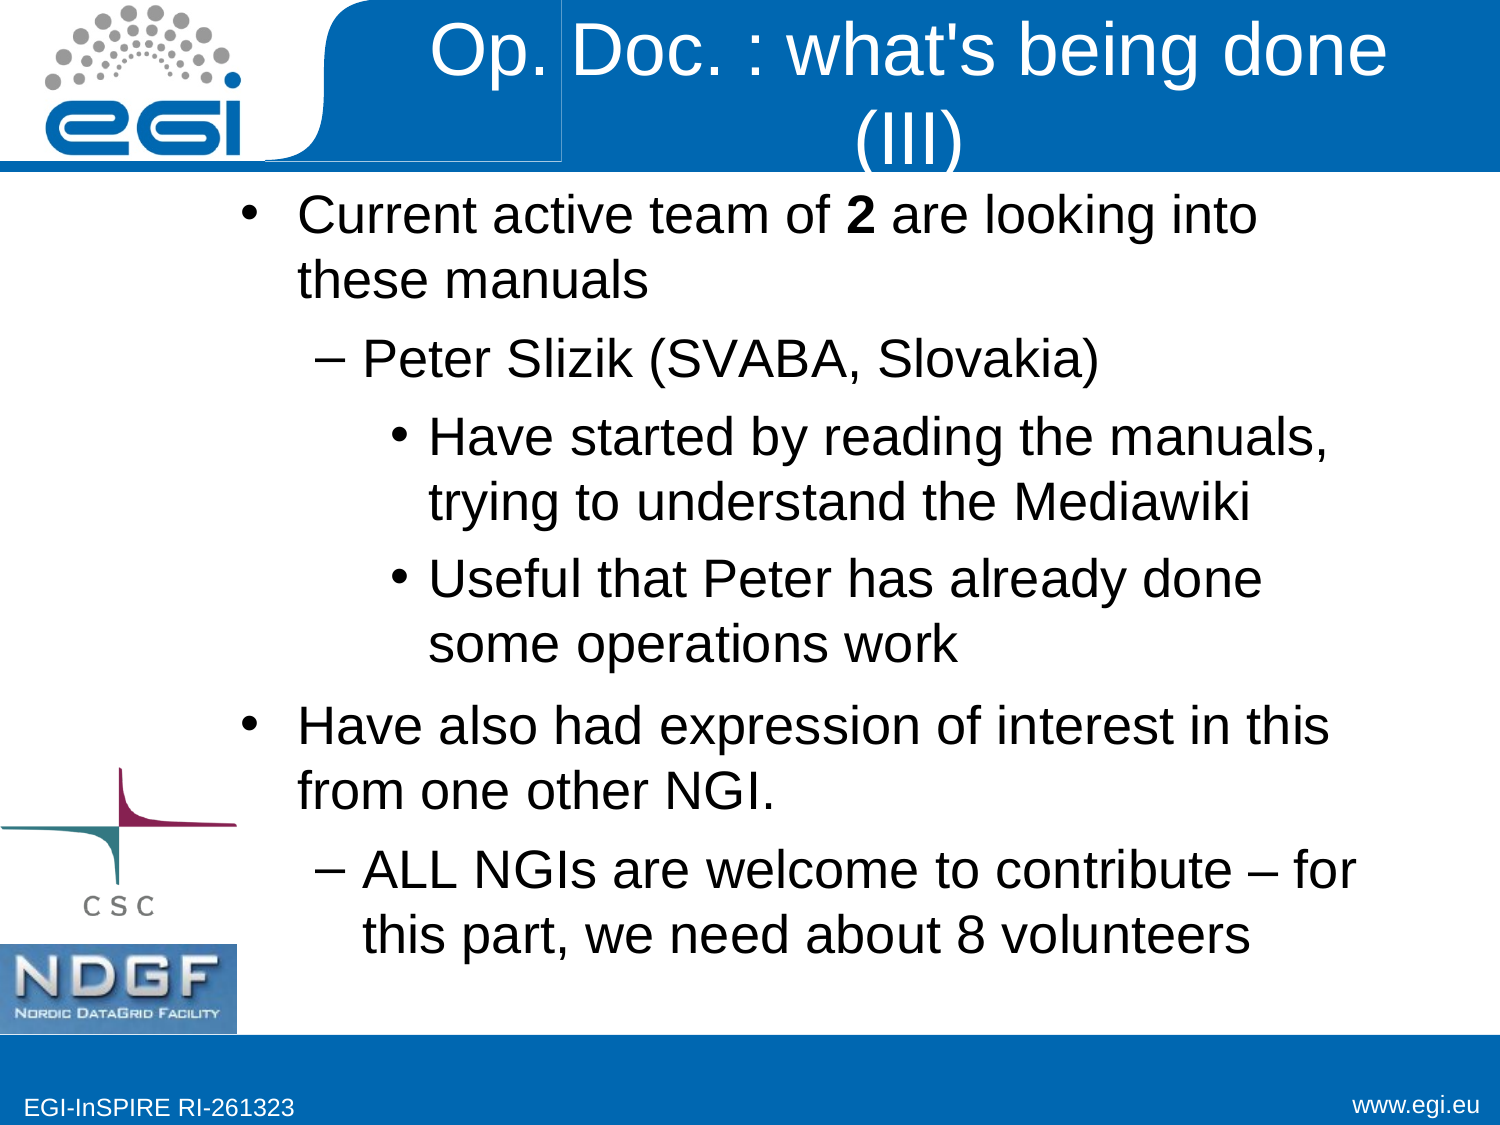

# Op. Doc. : what's being done (III)
Current active team of 2 are looking into these manuals
Peter Slizik (SVABA, Slovakia)
Have started by reading the manuals, trying to understand the Mediawiki
Useful that Peter has already done some operations work
Have also had expression of interest in this from one other NGI.
ALL NGIs are welcome to contribute – for this part, we need about 8 volunteers